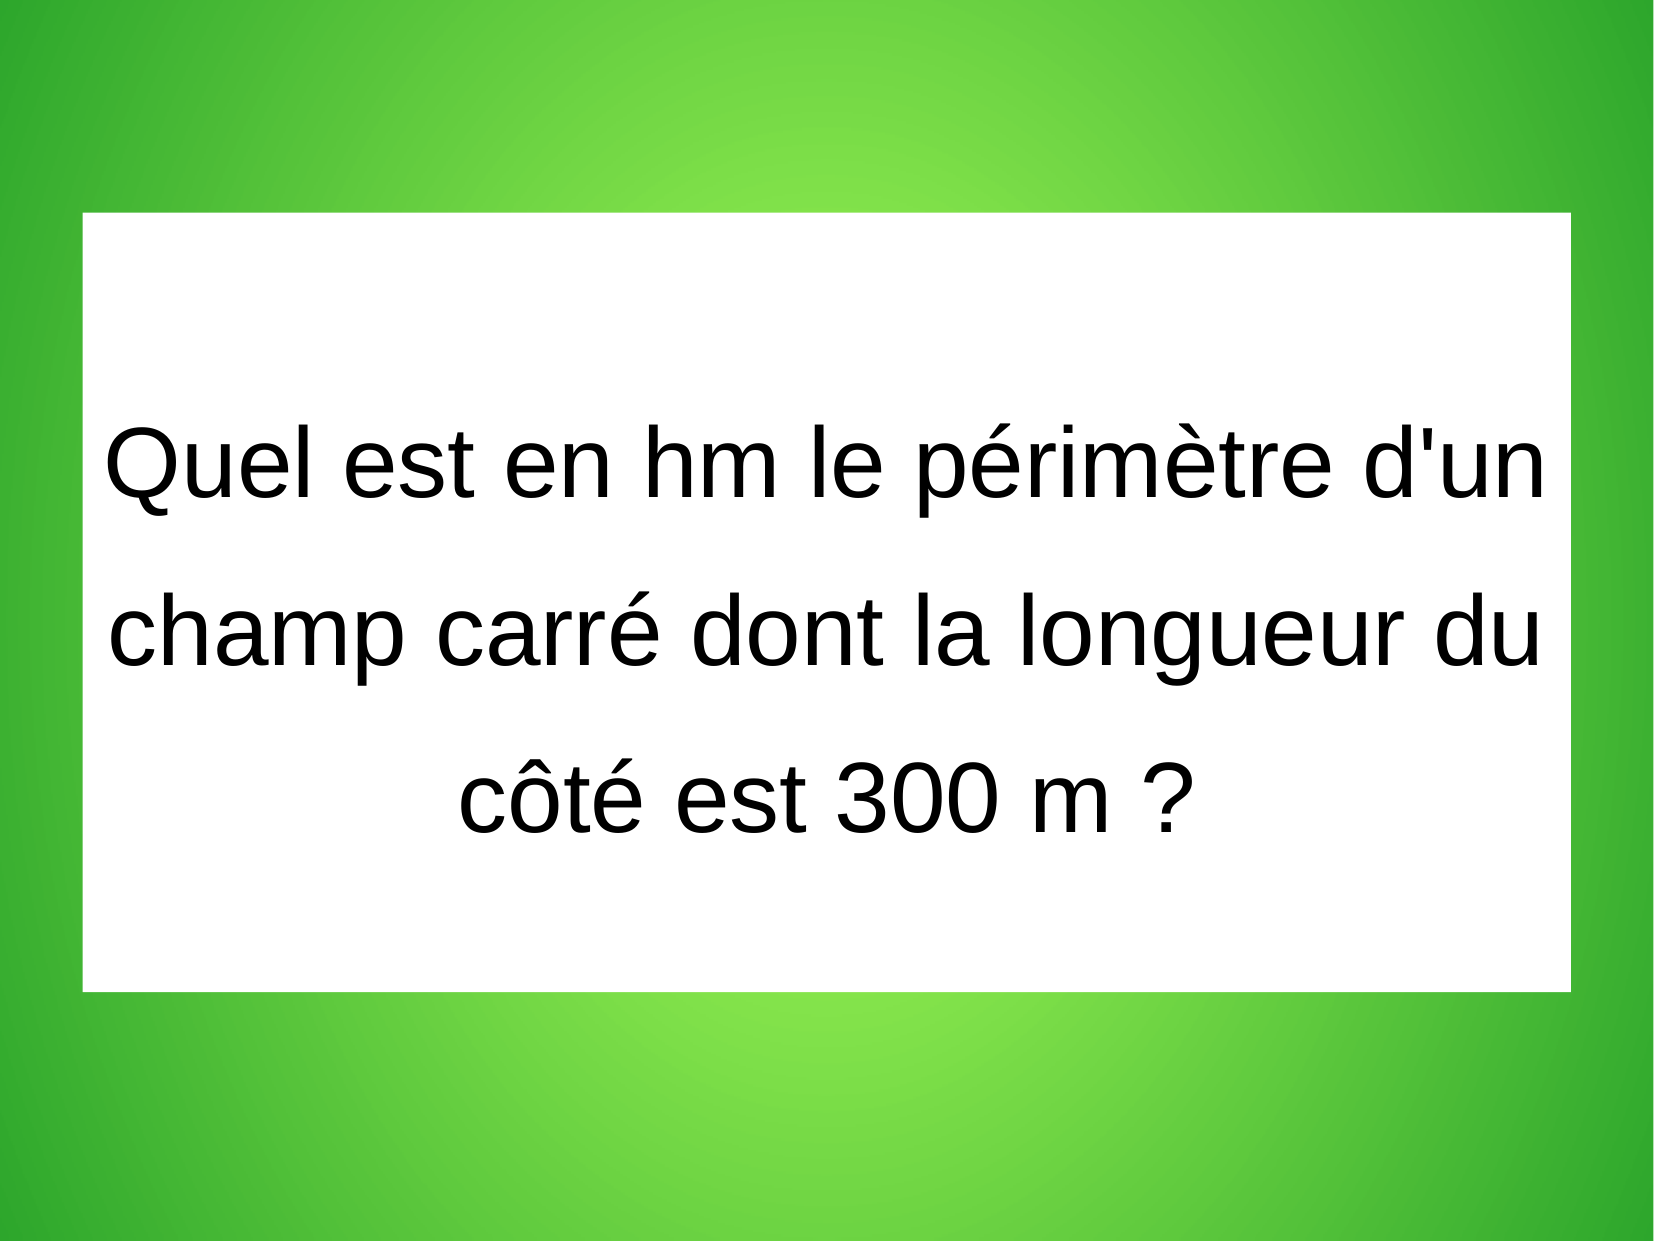

# Quel est en hm le périmètre d'un champ carré dont la longueur du côté est 300 m ?